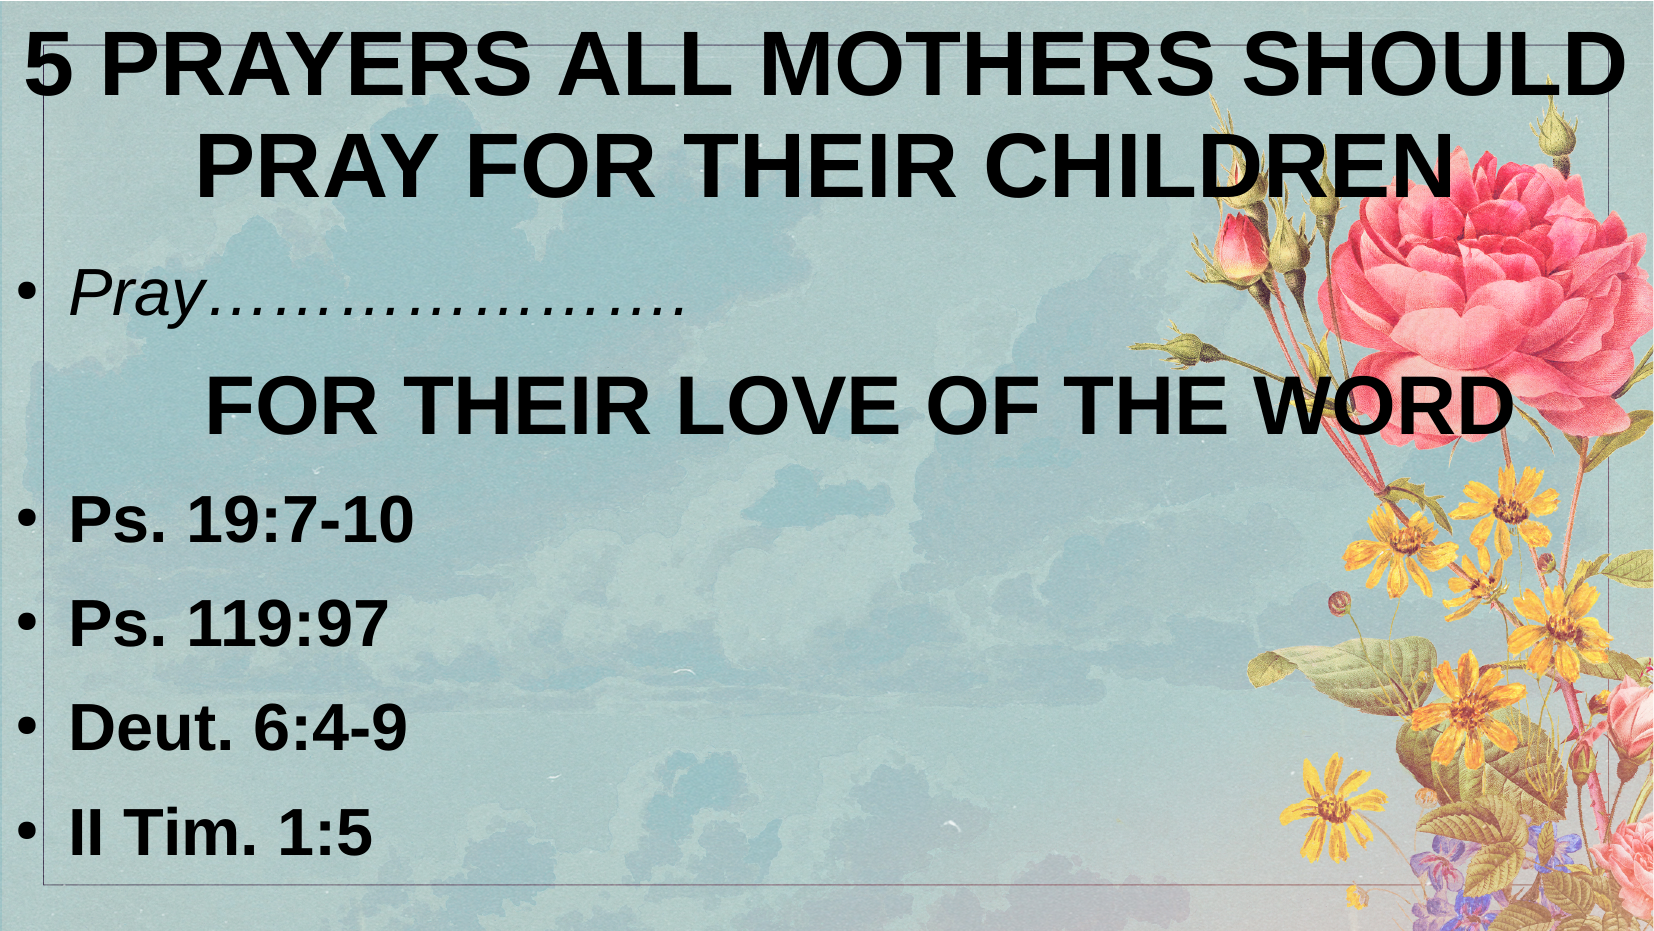

# 5 PRAYERS ALL MOTHERS SHOULD PRAY FOR THEIR CHILDREN
Pray………………….
FOR THEIR LOVE OF THE WORD
Ps. 19:7-10
Ps. 119:97
Deut. 6:4-9
II Tim. 1:5